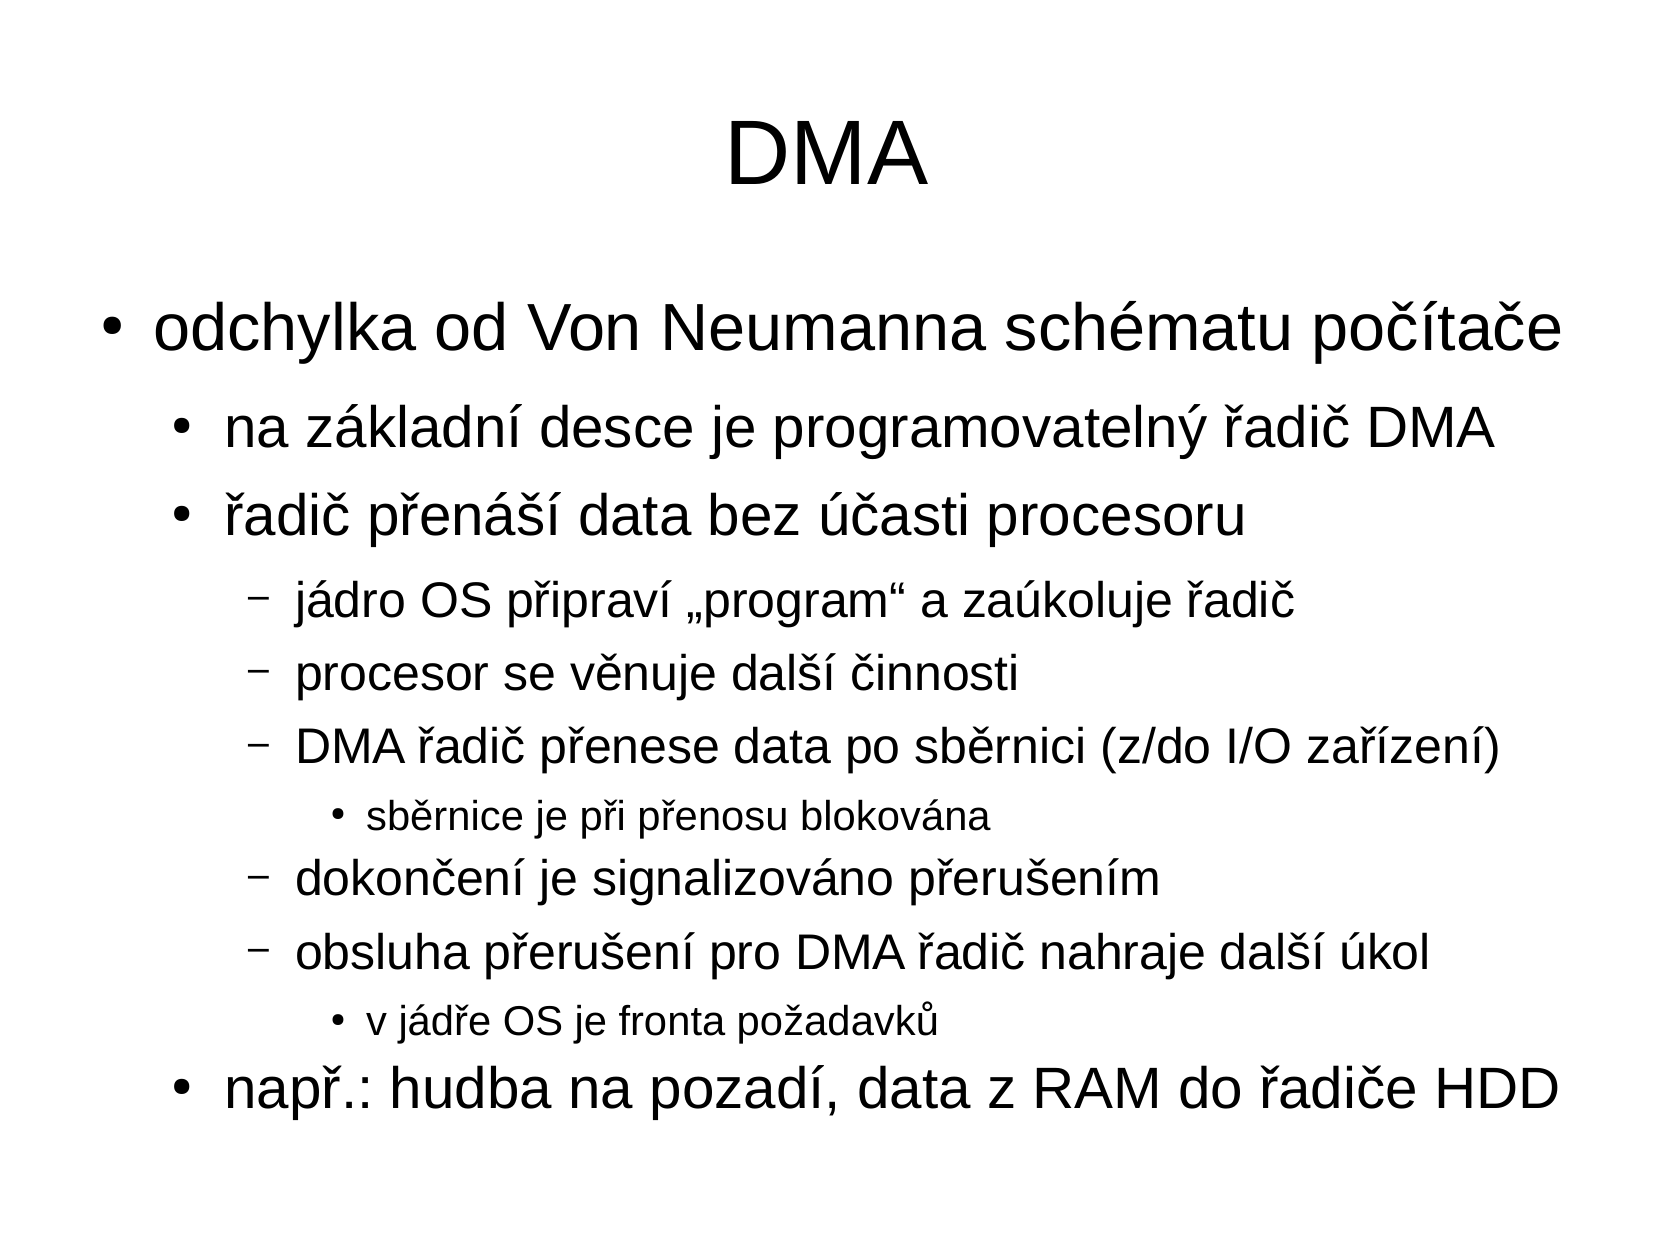

# DMA
odchylka od Von Neumanna schématu počítače
na základní desce je programovatelný řadič DMA
řadič přenáší data bez účasti procesoru
jádro OS připraví „program“ a zaúkoluje řadič
procesor se věnuje další činnosti
DMA řadič přenese data po sběrnici (z/do I/O zařízení)
sběrnice je při přenosu blokována
dokončení je signalizováno přerušením
obsluha přerušení pro DMA řadič nahraje další úkol
v jádře OS je fronta požadavků
např.: hudba na pozadí, data z RAM do řadiče HDD